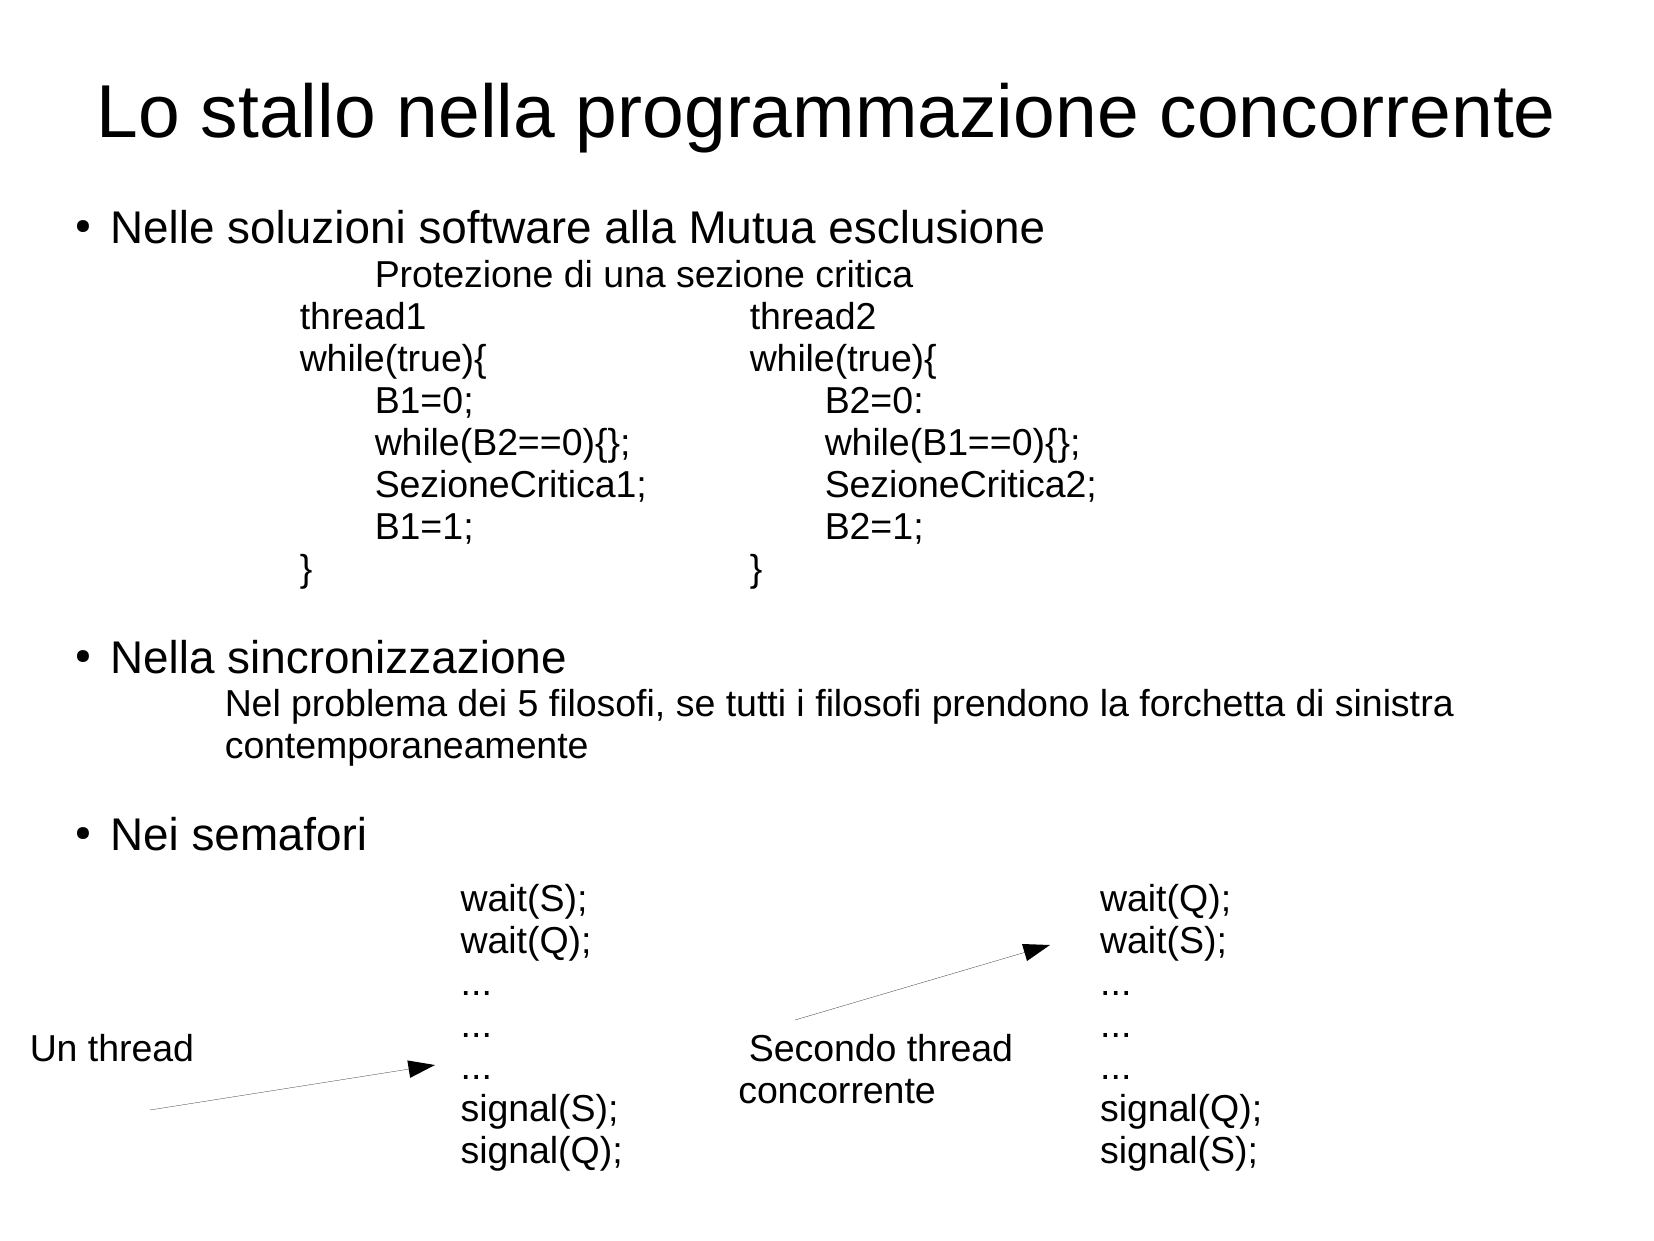

# Lo stallo nella programmazione concorrente
Nelle soluzioni software alla Mutua esclusione
				Protezione di una sezione critica
			thread1					thread2
			while(true){ 				while(true){
				B1=0; 					B2=0:
				while(B2==0){};		 	while(B1==0){};
				SezioneCritica1; 			SezioneCritica2;
				B1=1; 					B2=1;
			} 						}
Nella sincronizzazione
		Nel problema dei 5 filosofi, se tutti i filosofi prendono la forchetta di sinistra
		contemporaneamente
Nei semafori
wait(Q);
wait(S);
...
...
...
signal(Q);
signal(S);
wait(S);
wait(Q);
...
...
...
signal(S);
signal(Q);
Un thread
 Secondo thread concorrente